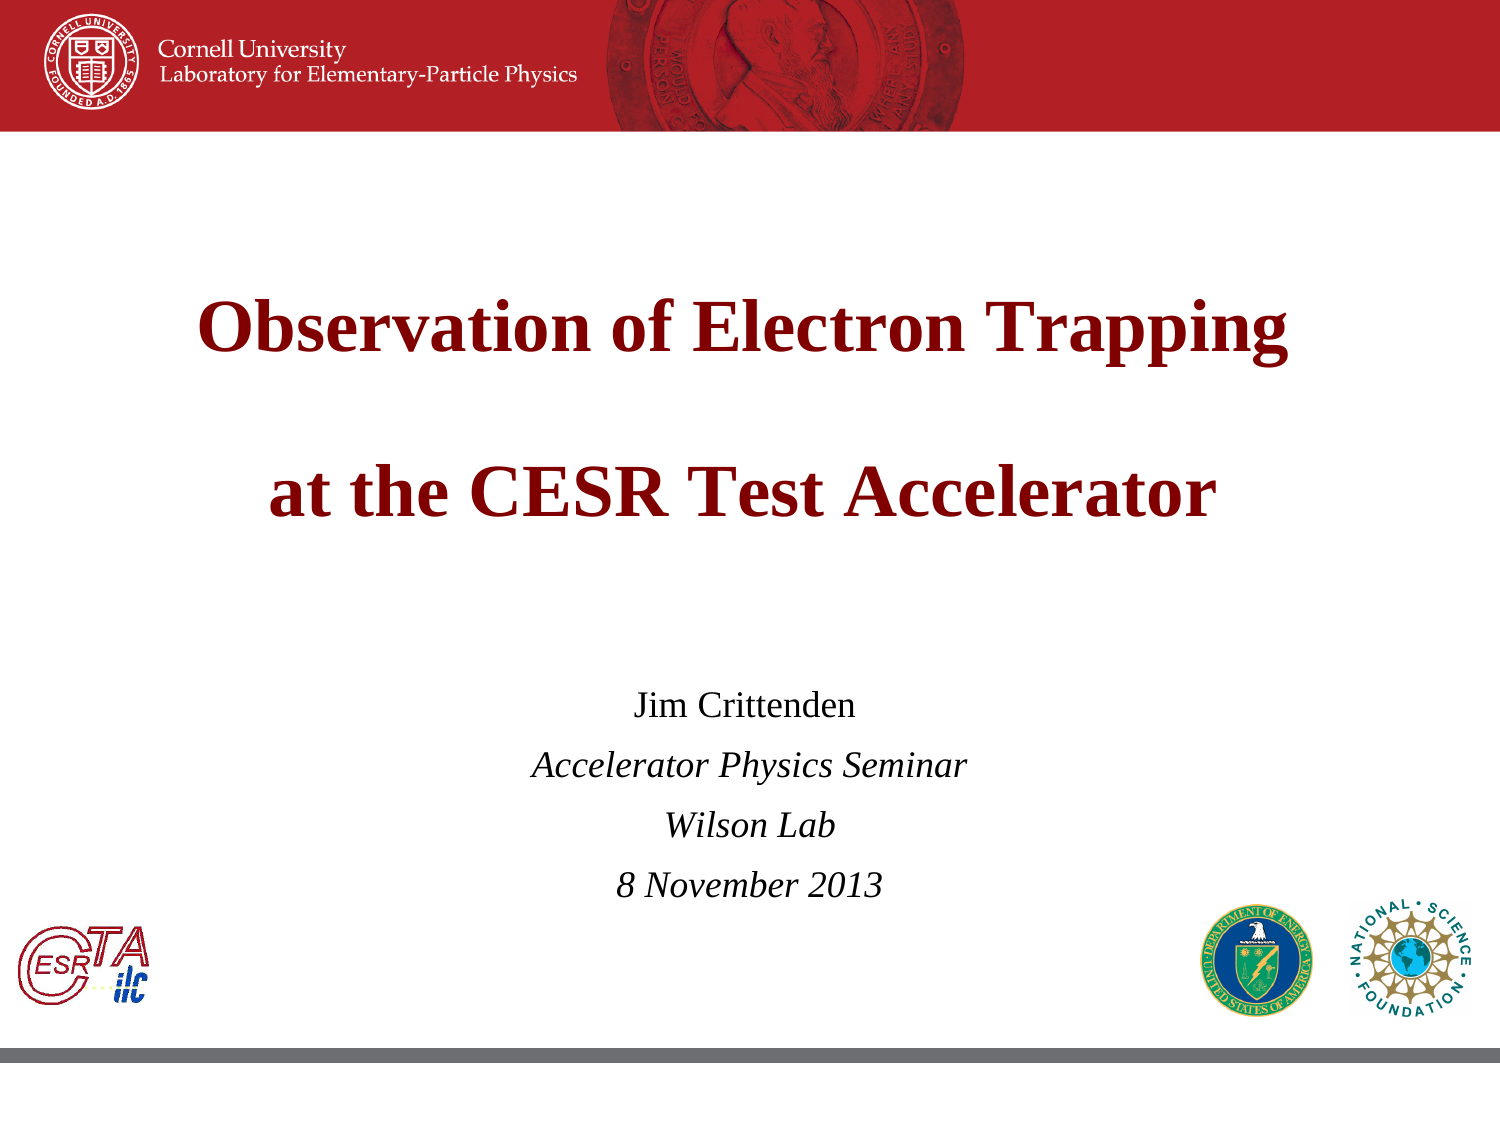

Observation of Electron Trapping
at the CESR Test Accelerator
# Jim Crittenden
Accelerator Physics Seminar
Wilson Lab
8 November 2013